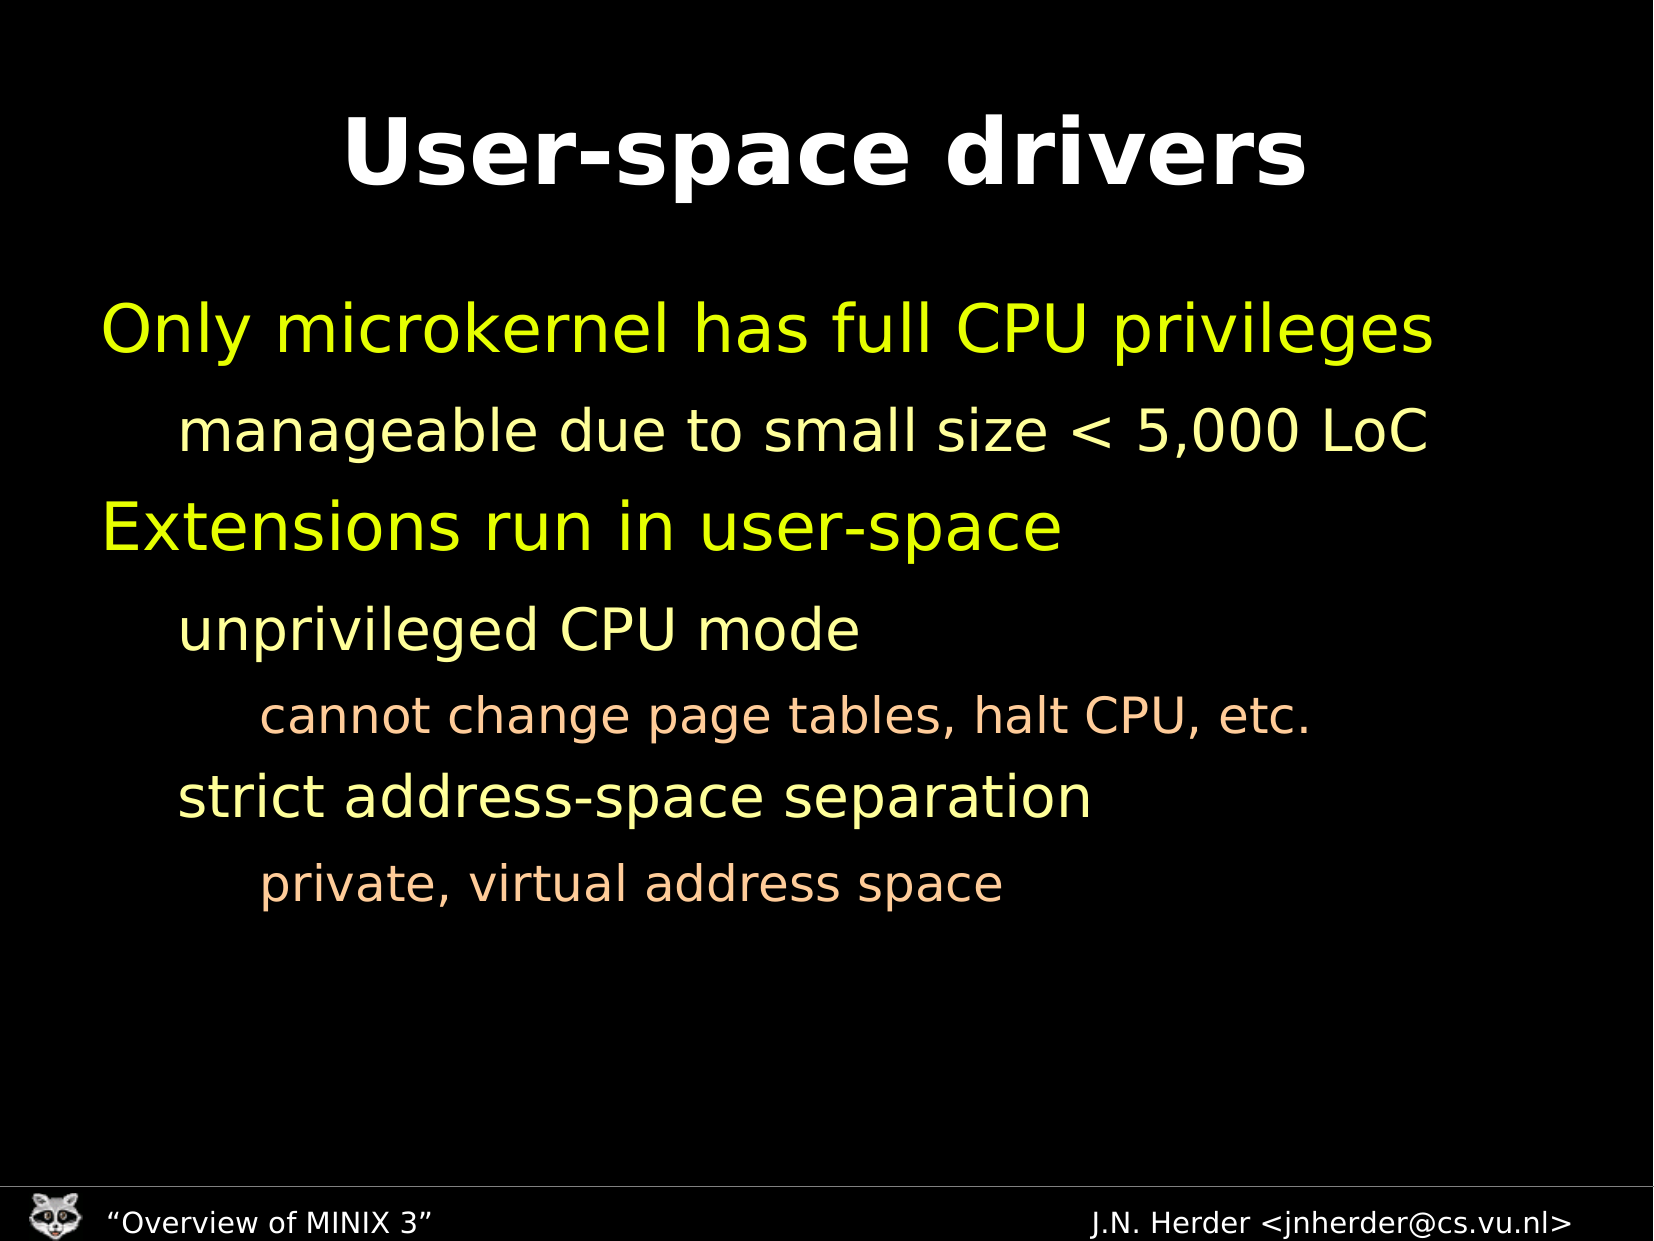

# User-space drivers
Only microkernel has full CPU privileges
manageable due to small size < 5,000 LoC
Extensions run in user-space
unprivileged CPU mode
cannot change page tables, halt CPU, etc.
strict address-space separation
private, virtual address space